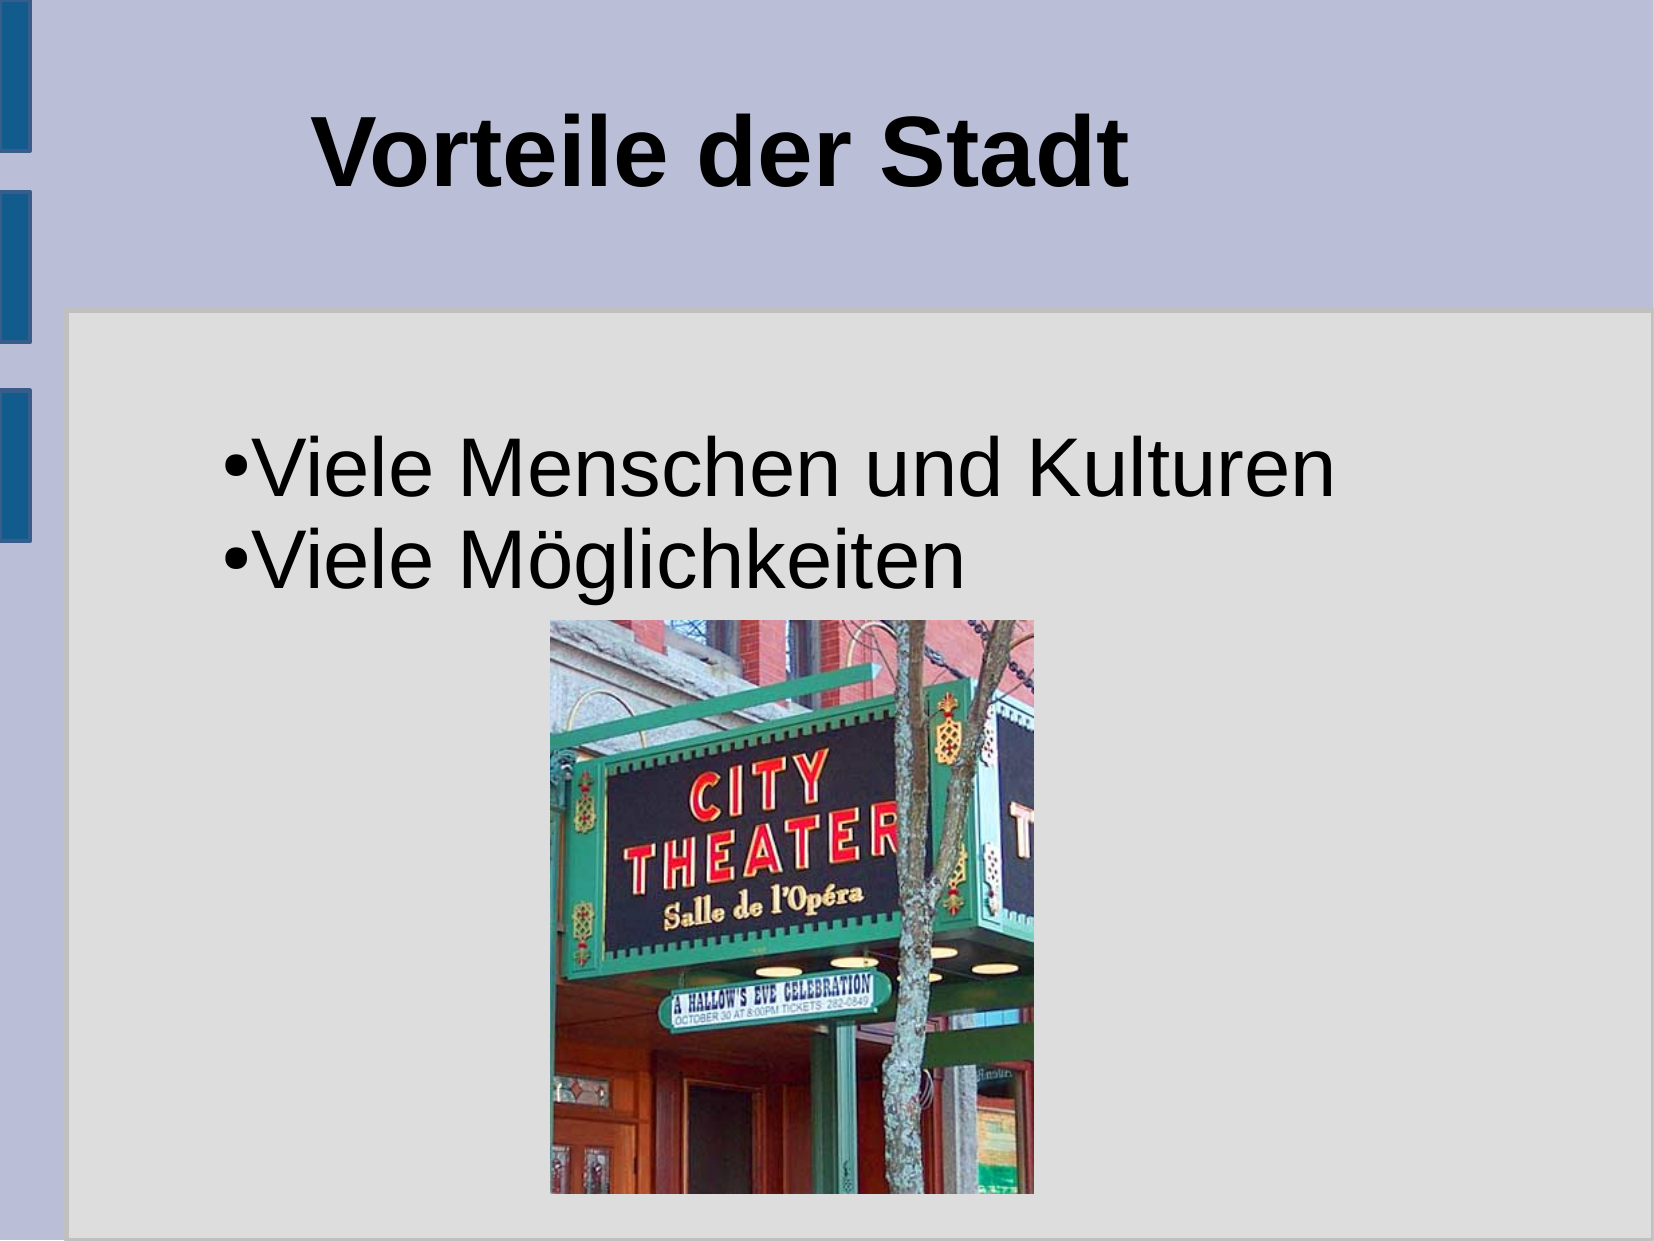

Vorteile der Stadt
Viele Menschen und Kulturen
Viele Möglichkeiten